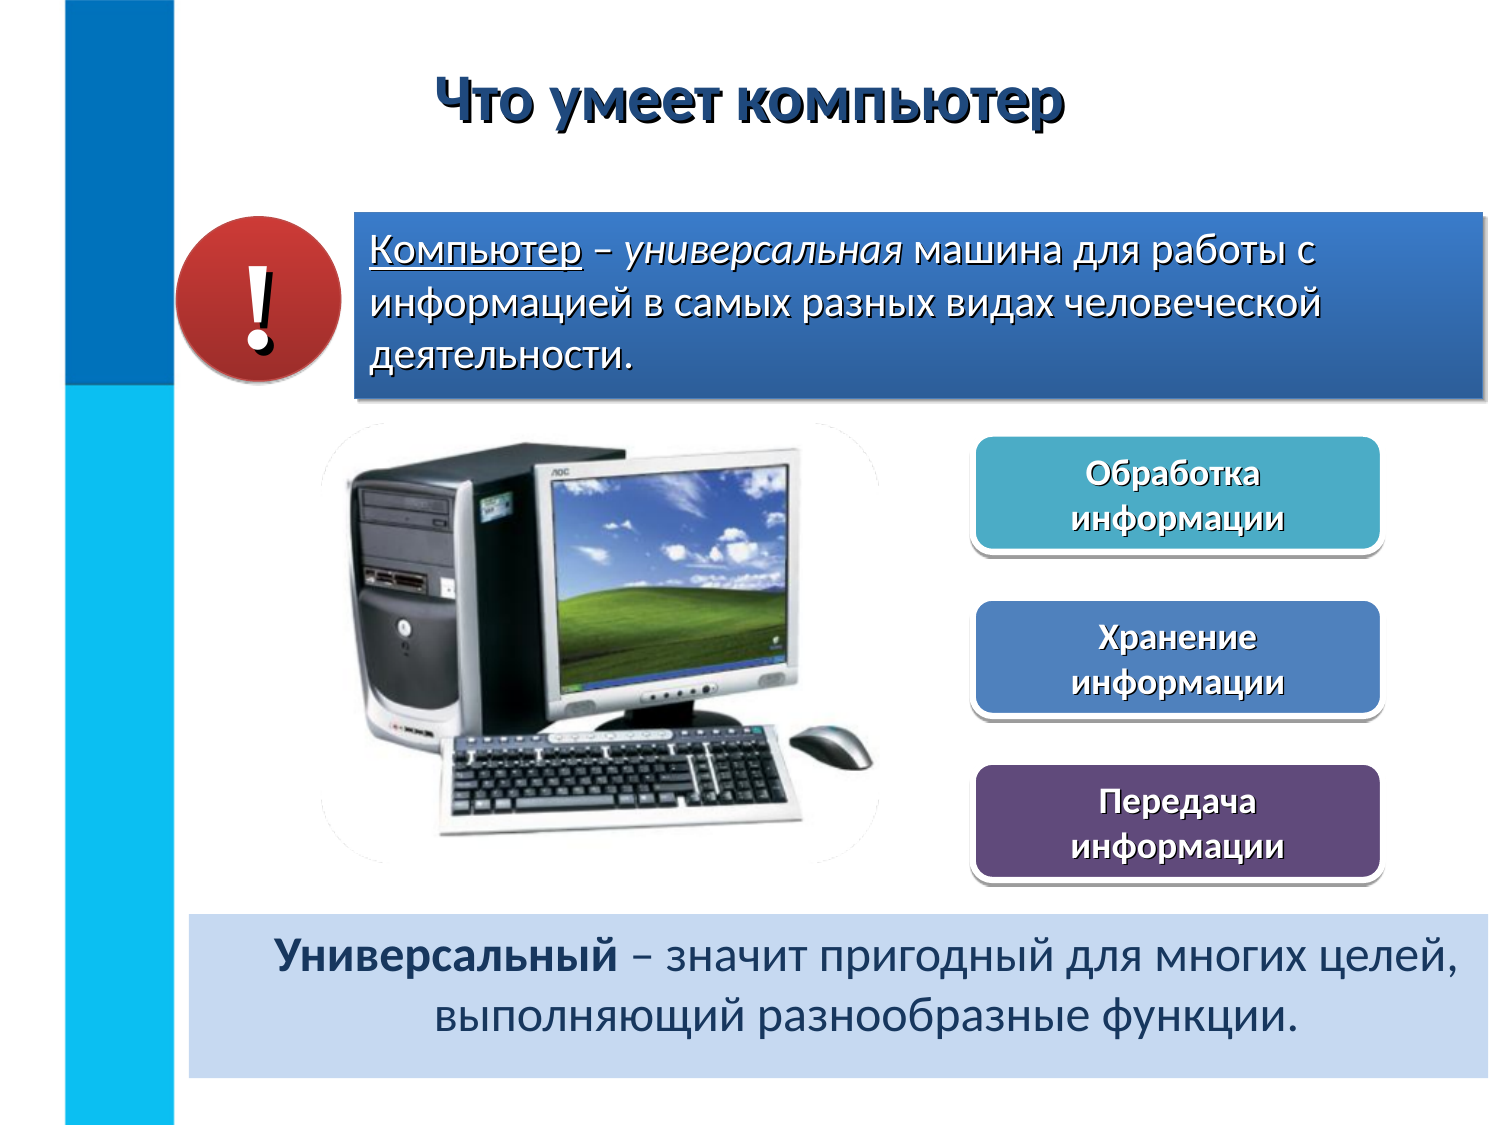

Что умеет компьютер
Компьютер – универсальная машина для работы с информацией в самых разных видах человеческой деятельности.
!
Обработка
информации
Хранение
информации
Передача
информации
# Универсальный – значит пригодный для многих целей, выполняющий разнообразные функции.